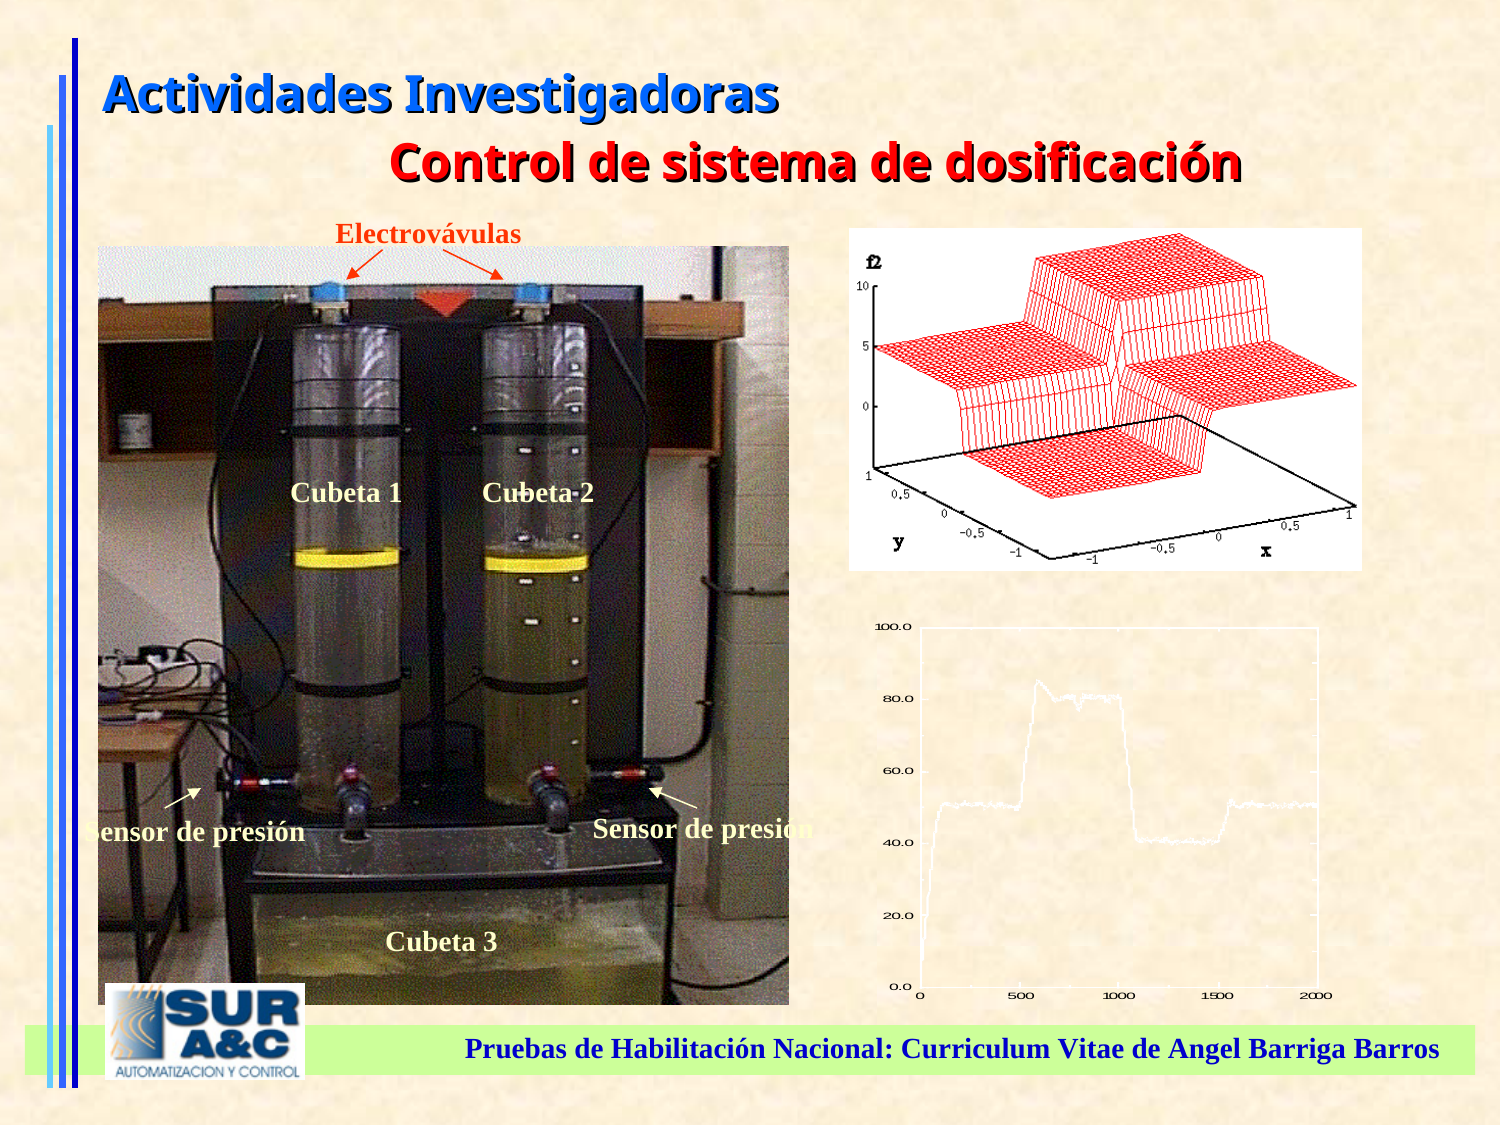

Actividades Investigadoras
Control de sistema de dosificación
Electrovávulas
Cubeta 1
Cubeta 2
Sensor de presión
Sensor de presión
Cubeta 3